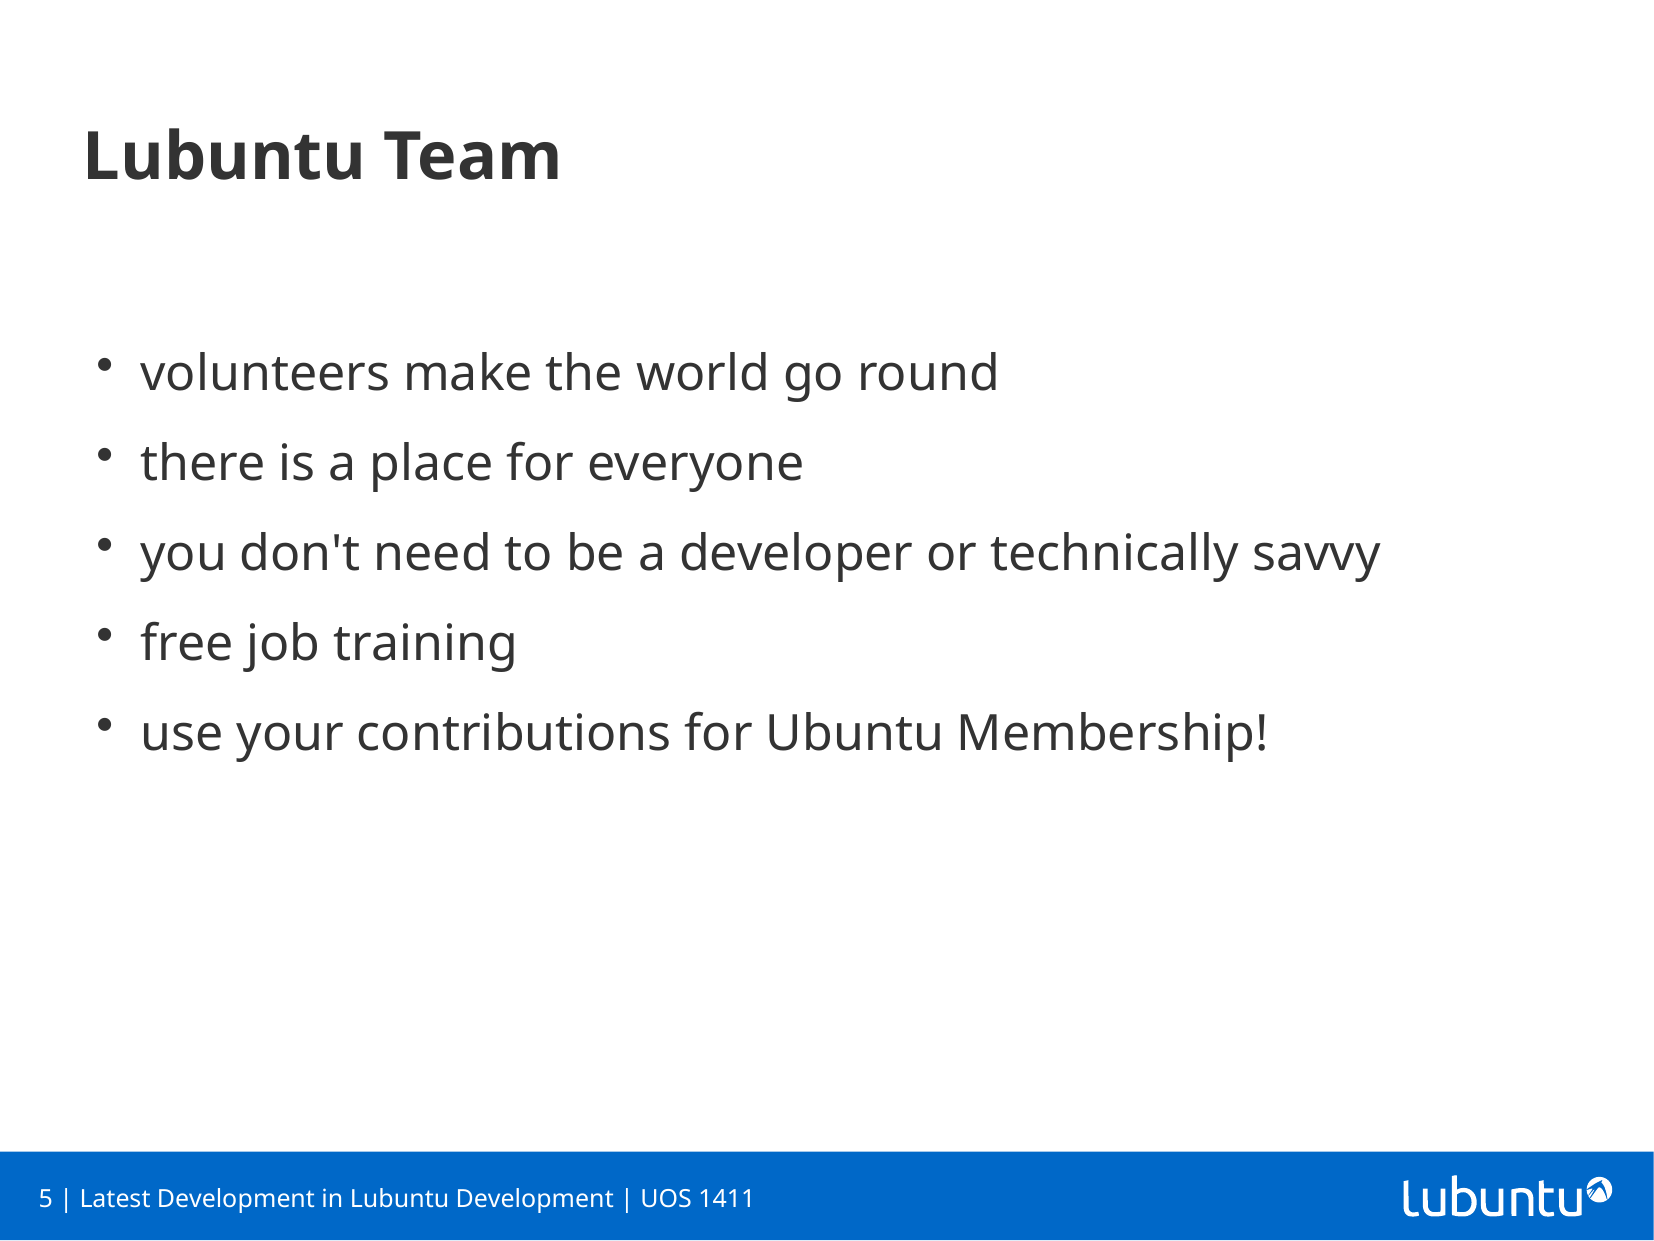

# Lubuntu Team
volunteers make the world go round
there is a place for everyone
you don't need to be a developer or technically savvy
free job training
use your contributions for Ubuntu Membership!